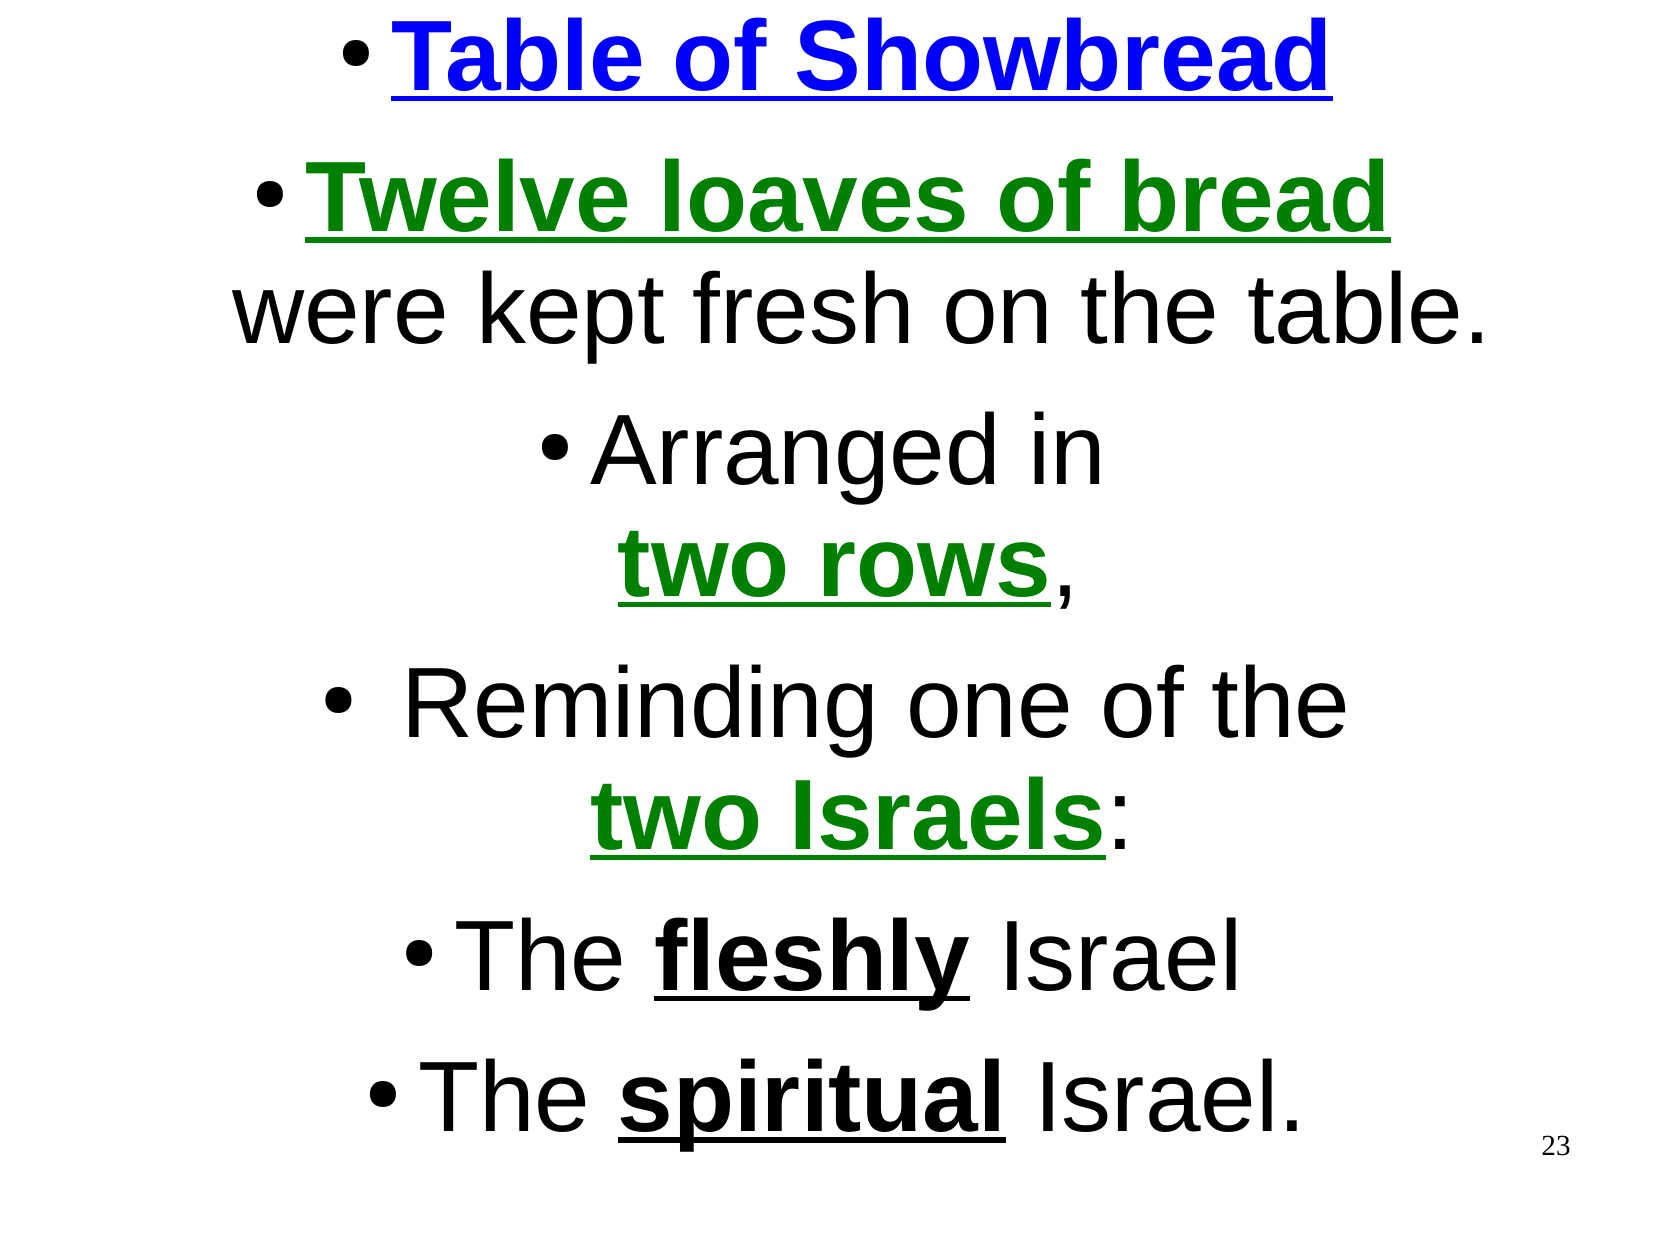

# Table of Showbread
Twelve loaves of bread
were kept fresh on the table.
Arranged in
two rows,
 Reminding one of the
two Israels:
The fleshly Israel
The spiritual Israel.
23